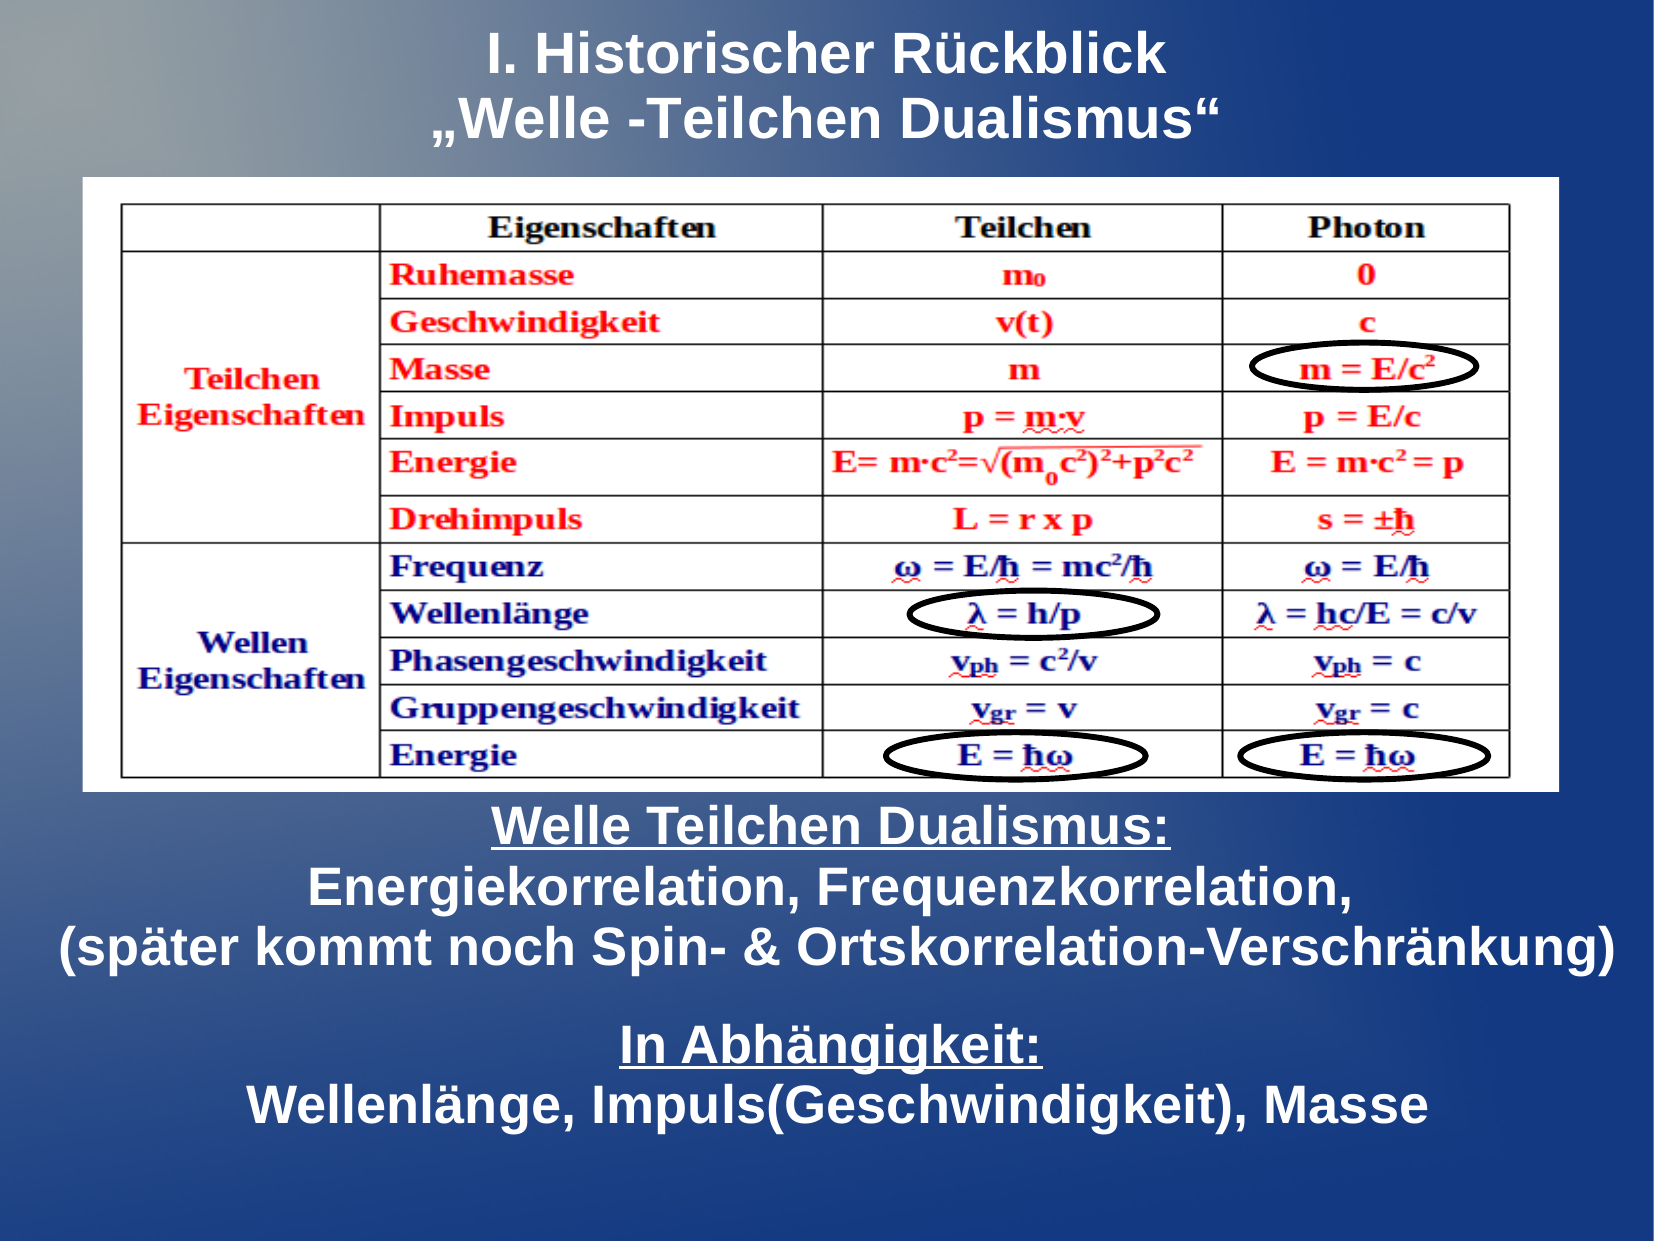

# I. Historischer Rückblick „Welle -Teilchen Dualismus“
Welle Teilchen Dualismus:
Energiekorrelation, Frequenzkorrelation,
(später kommt noch Spin- & Ortskorrelation-Verschränkung)
In Abhängigkeit:
Wellenlänge, Impuls(Geschwindigkeit), Masse